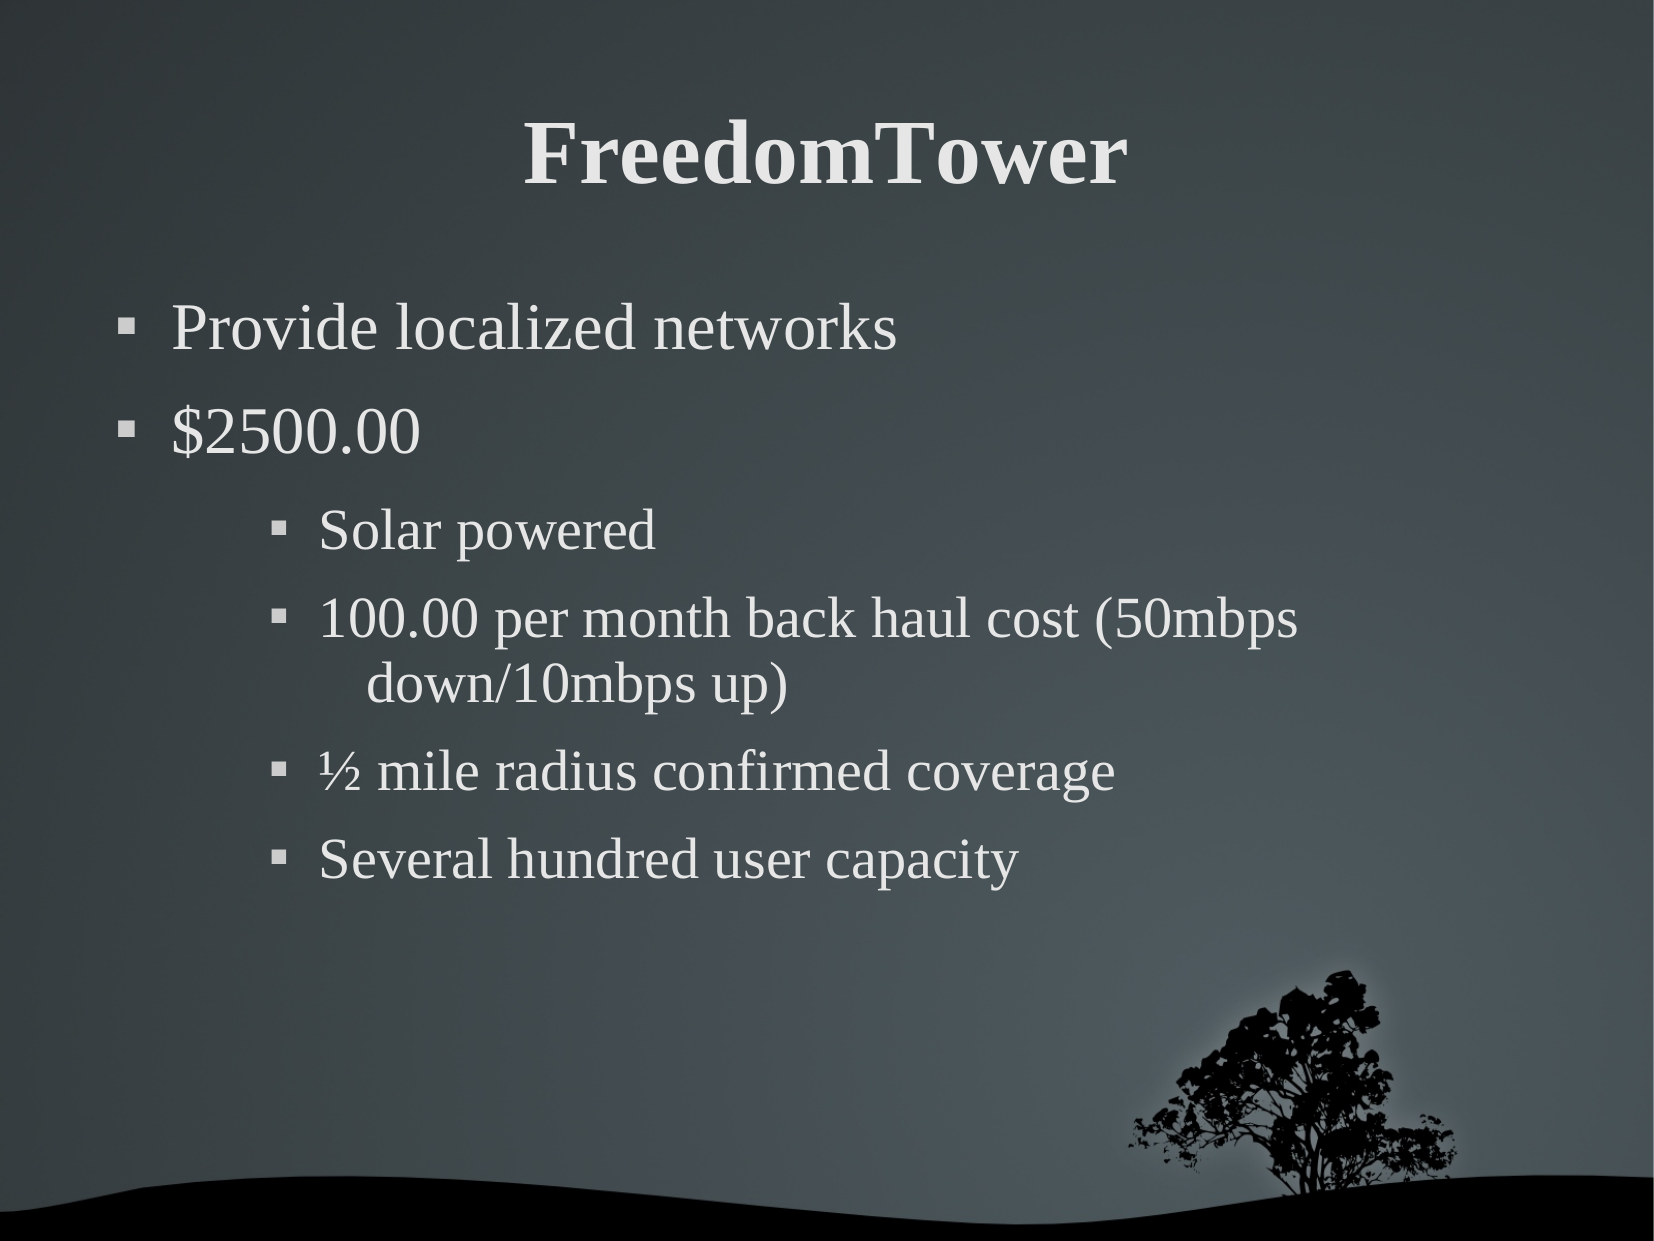

# FreedomTower
Provide localized networks
$2500.00
Solar powered
100.00 per month back haul cost (50mbps down/10mbps up)
½ mile radius confirmed coverage
Several hundred user capacity